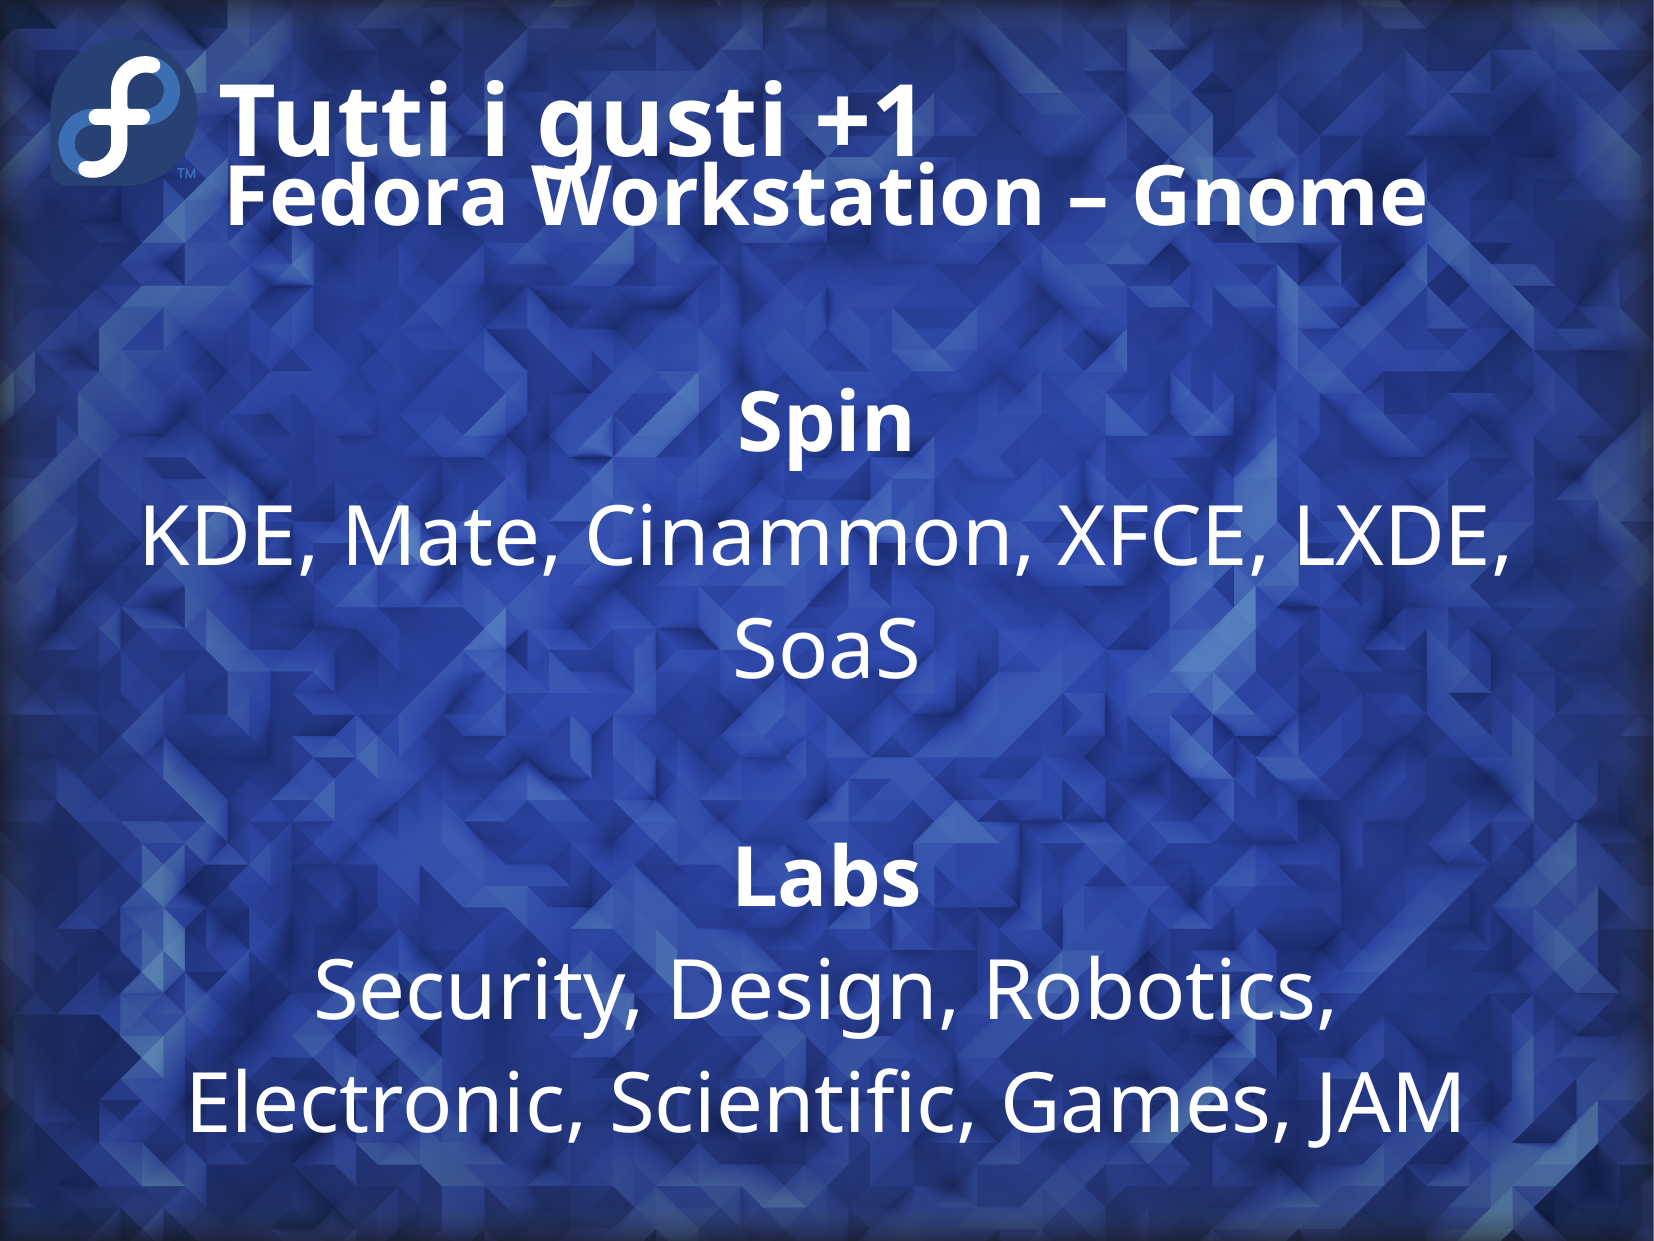

# Tutti i gusti +1
Fedora Workstation – Gnome
Spin
KDE, Mate, Cinammon, XFCE, LXDE, SoaS
Labs
Security, Design, Robotics,
Electronic, Scientific, Games, JAM